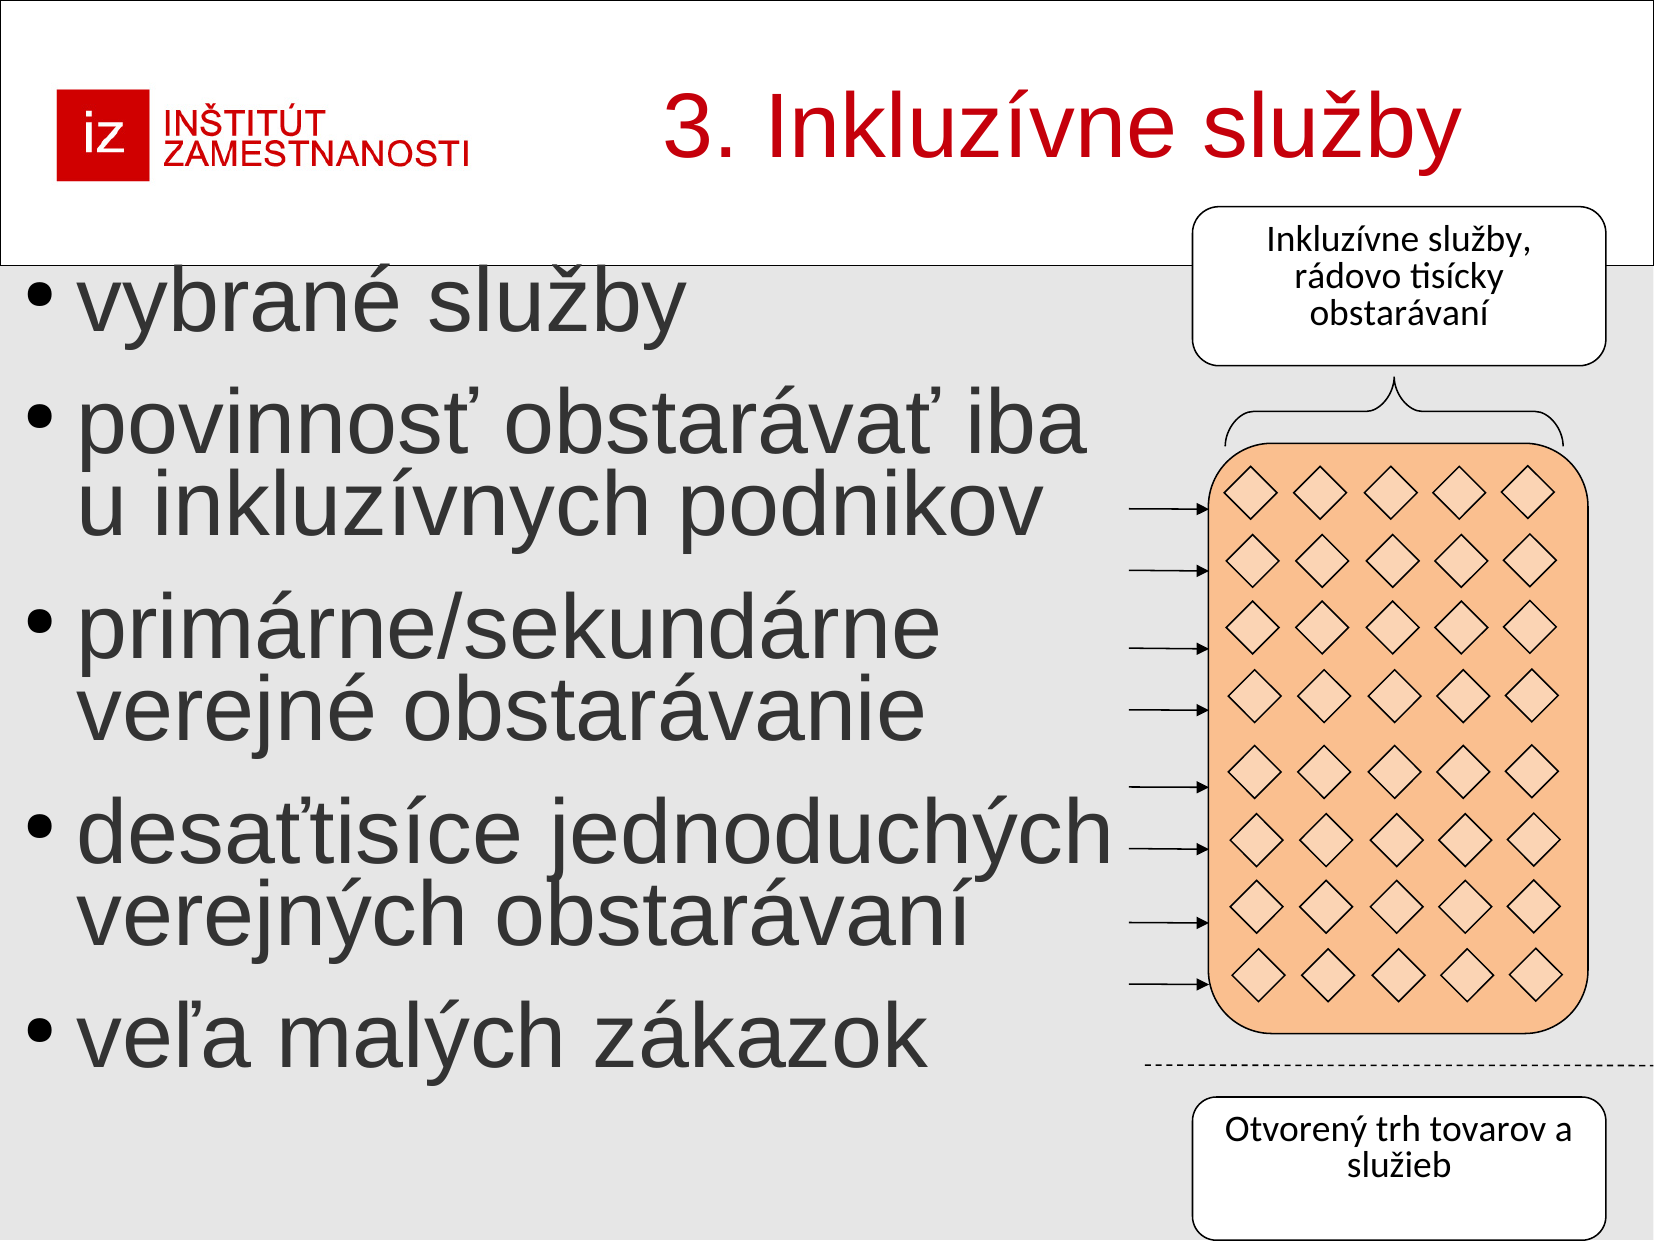

# 3. Inkluzívne služby
Inkluzívne služby, rádovo tisícky obstarávaní
Otvorený trh tovarov a služieb
vybrané služby
povinnosť obstarávať iba u inkluzívnych podnikov
primárne/sekundárne verejné obstarávanie
desaťtisíce jednoduchých verejných obstarávaní
veľa malých zákazok